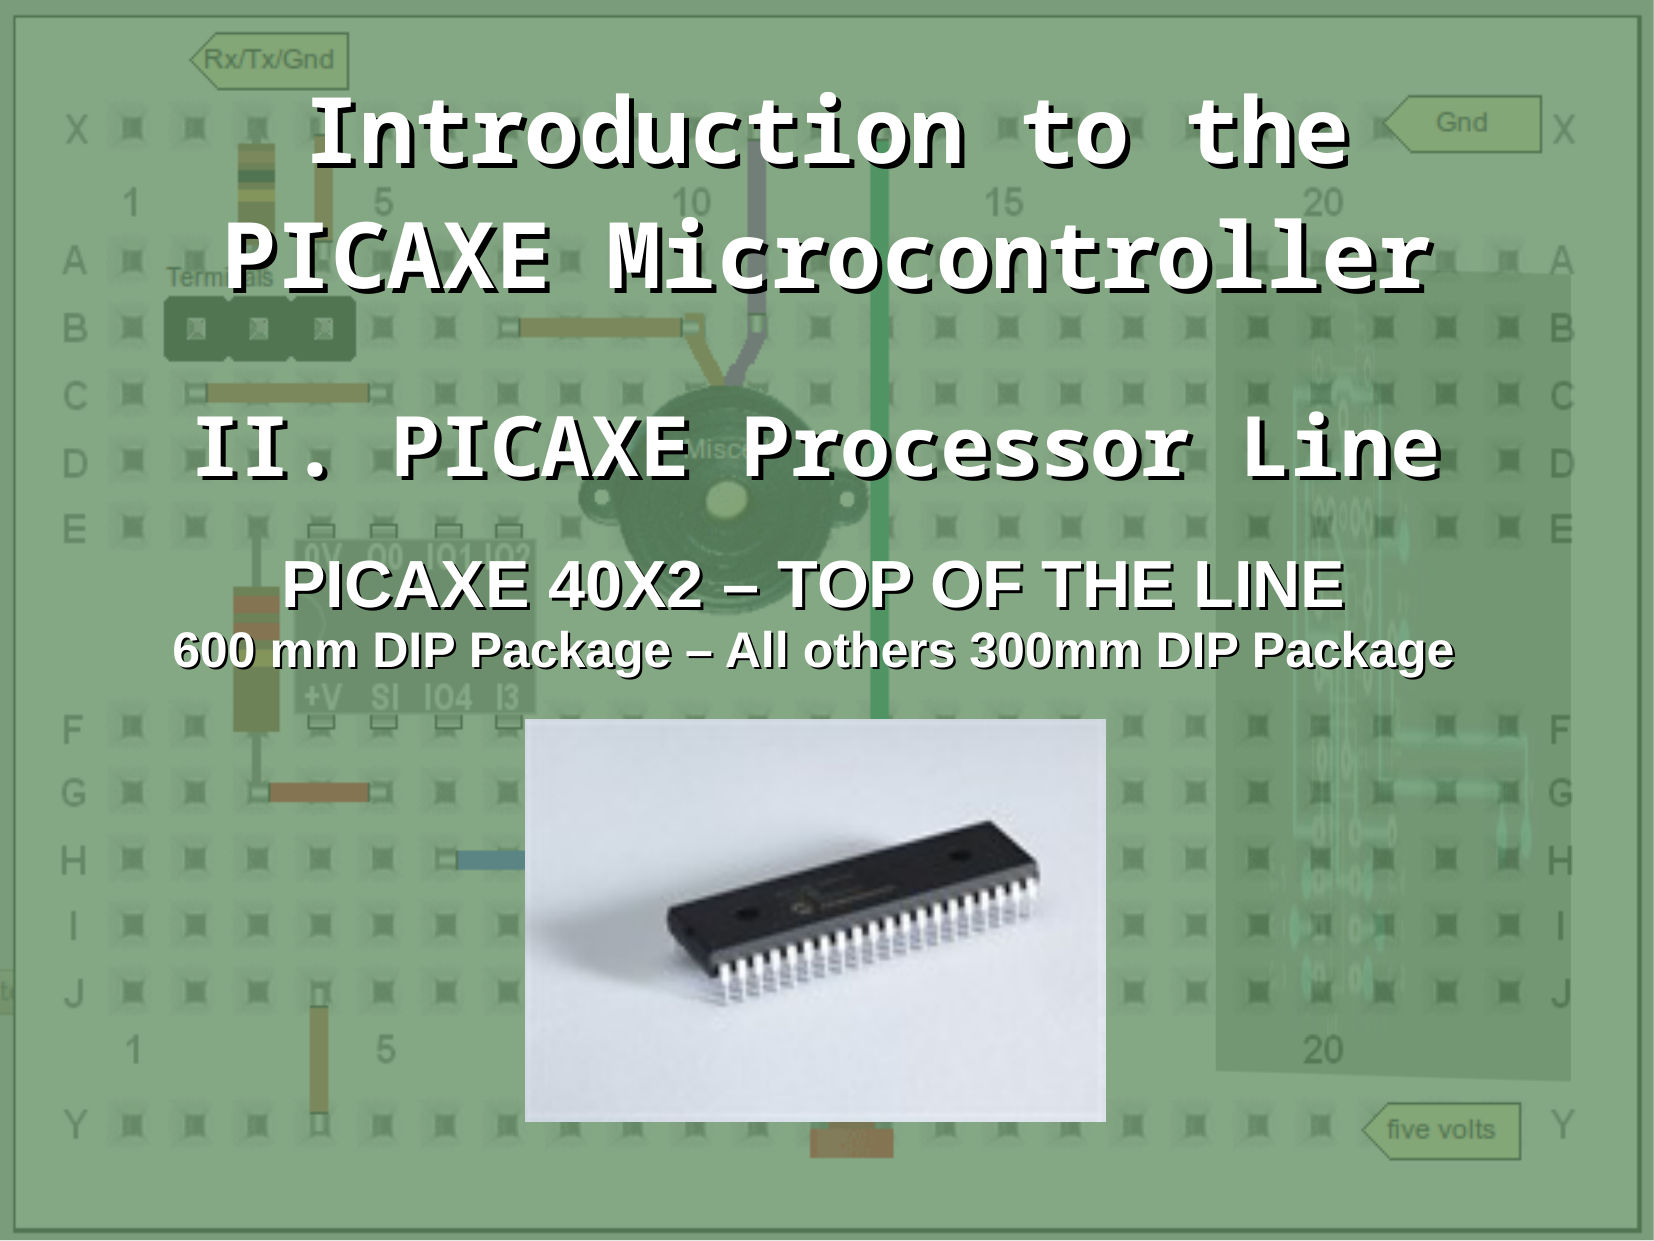

# Introduction to the PICAXE Microcontroller
II. PICAXE Processor Line
PICAXE 40X2 – TOP OF THE LINE
600 mm DIP Package – All others 300mm DIP Package